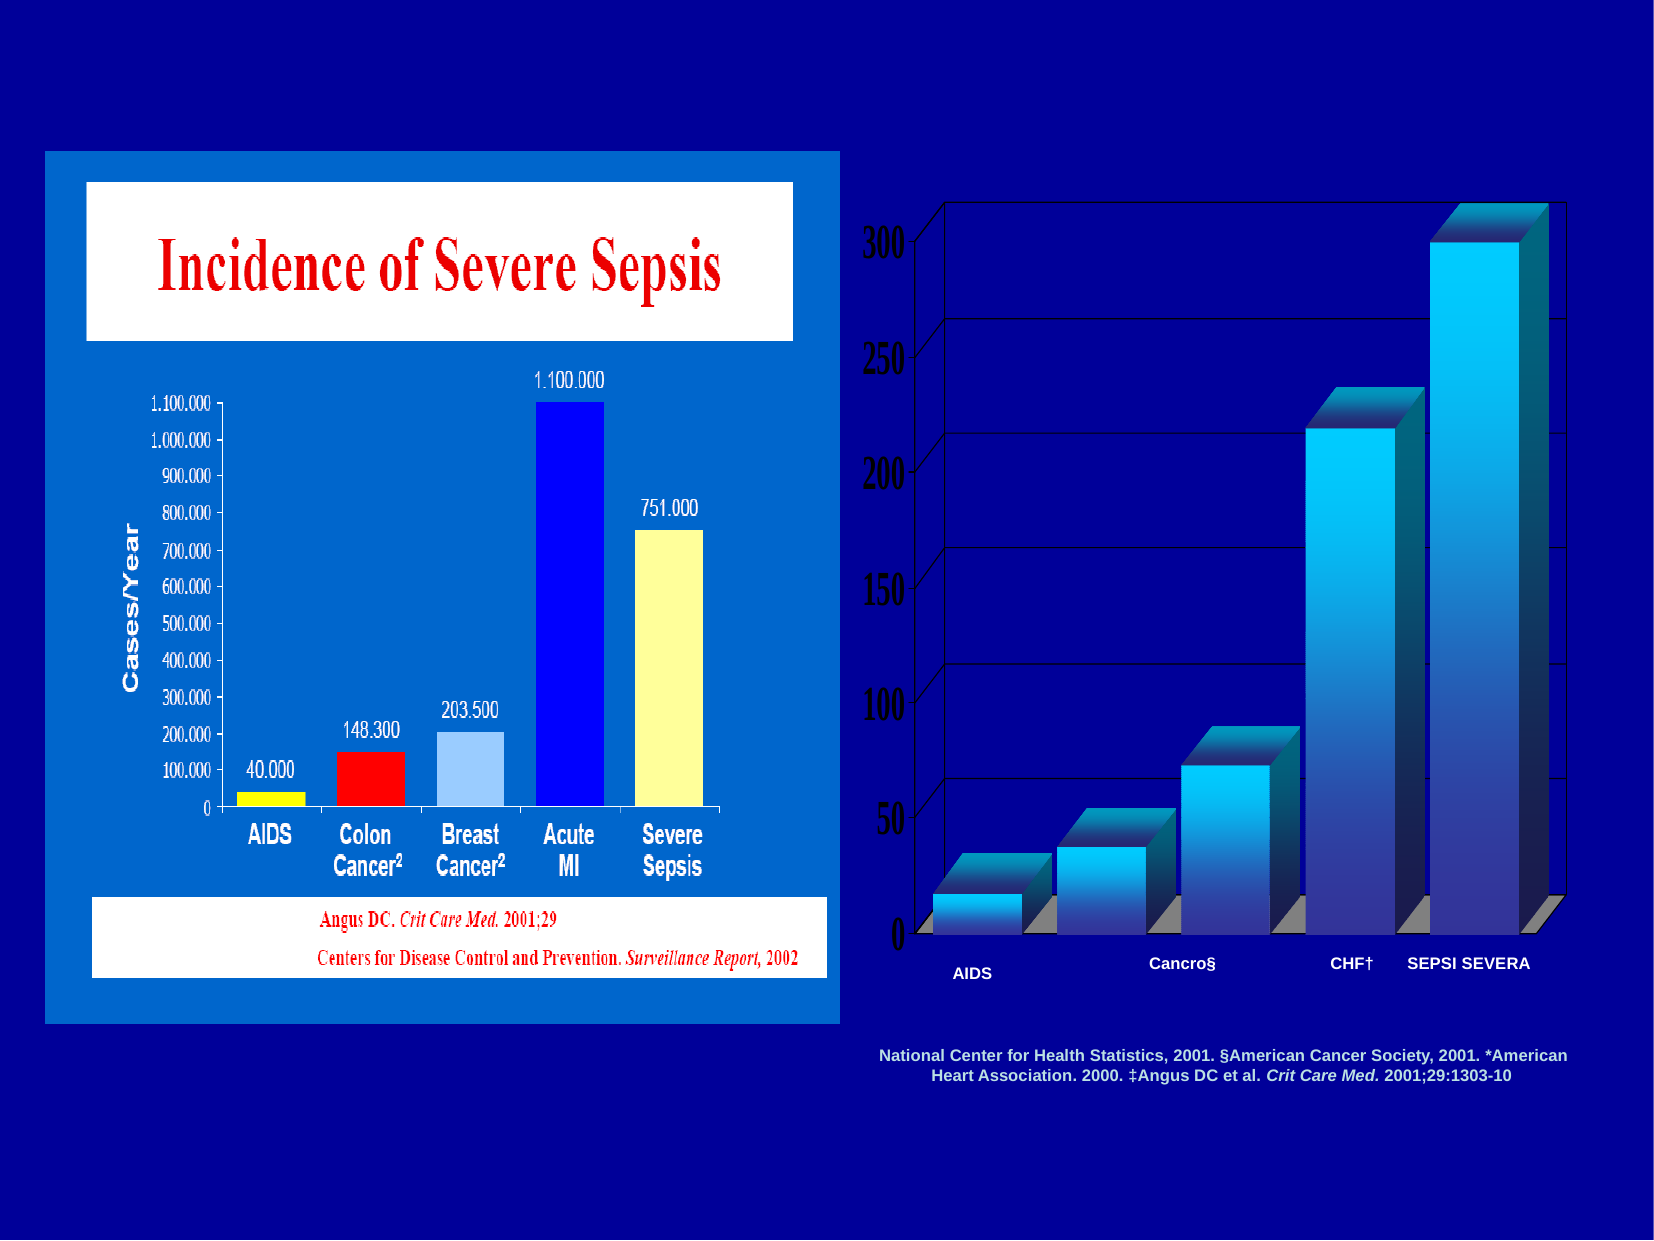

Cancro§
CHF†
SEPSI SEVERA
AIDS
National Center for Health Statistics, 2001. §American Cancer Society, 2001. *American Heart Association. 2000. ‡Angus DC et al. Crit Care Med. 2001;29:1303-10